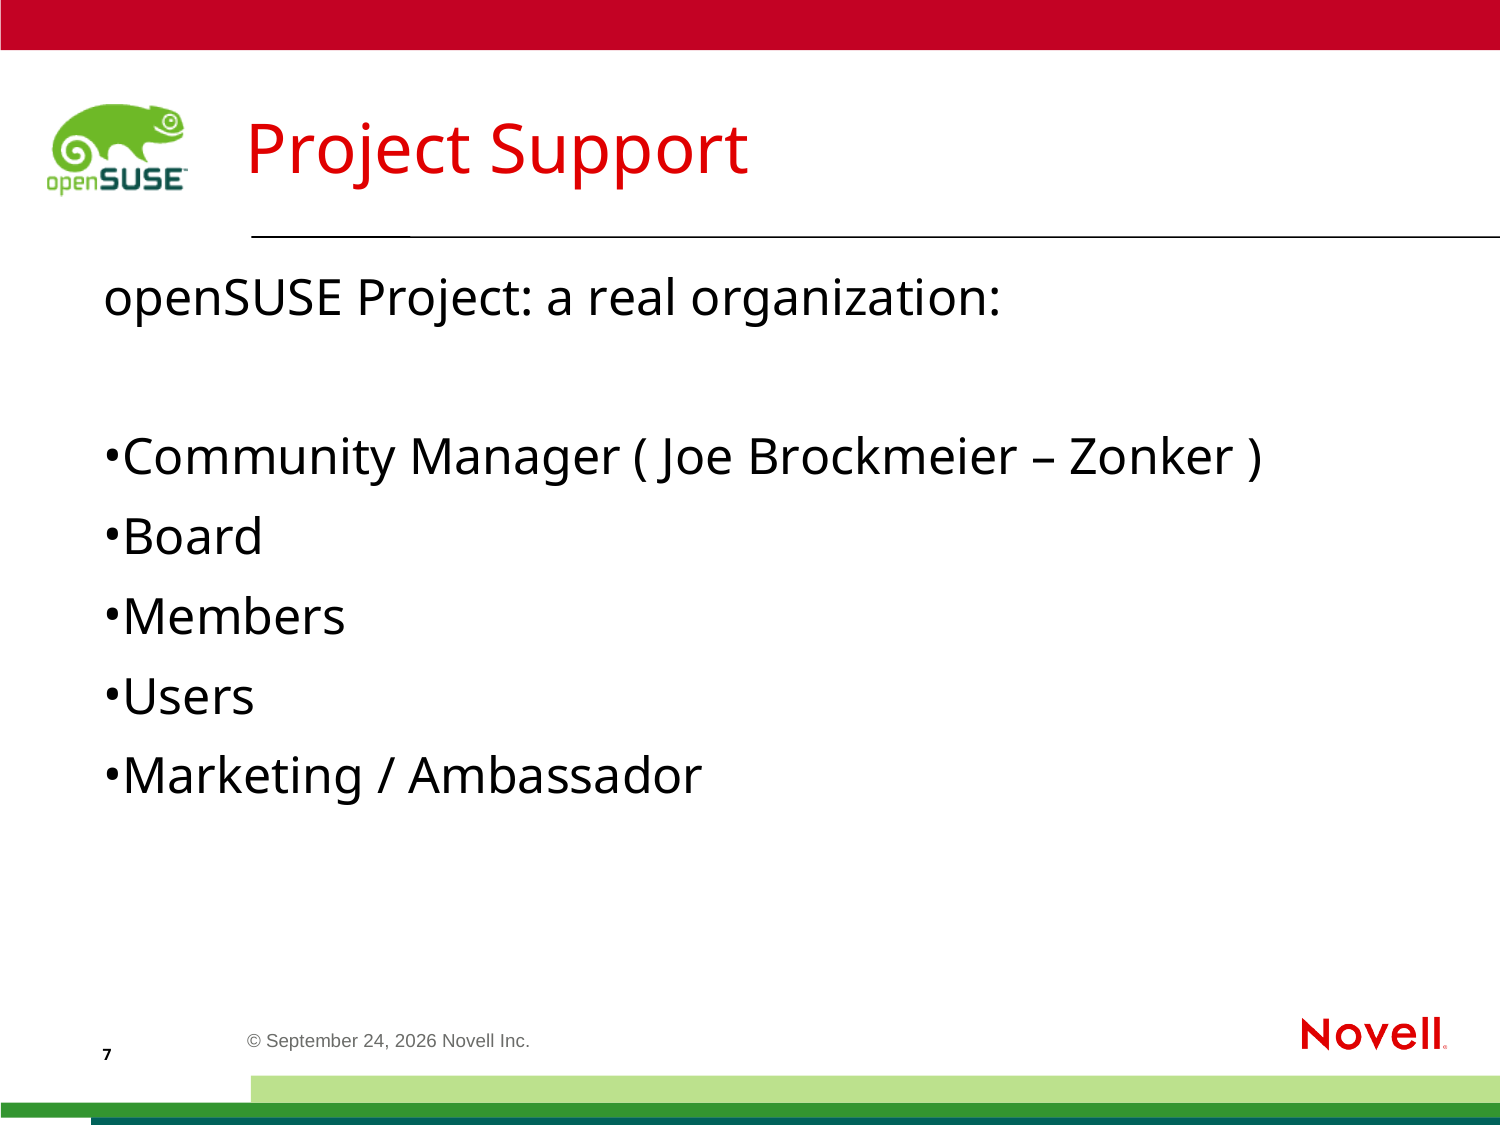

# Project Support
openSUSE Project: a real organization:
Community Manager ( Joe Brockmeier – Zonker )
Board
Members
Users
Marketing / Ambassador